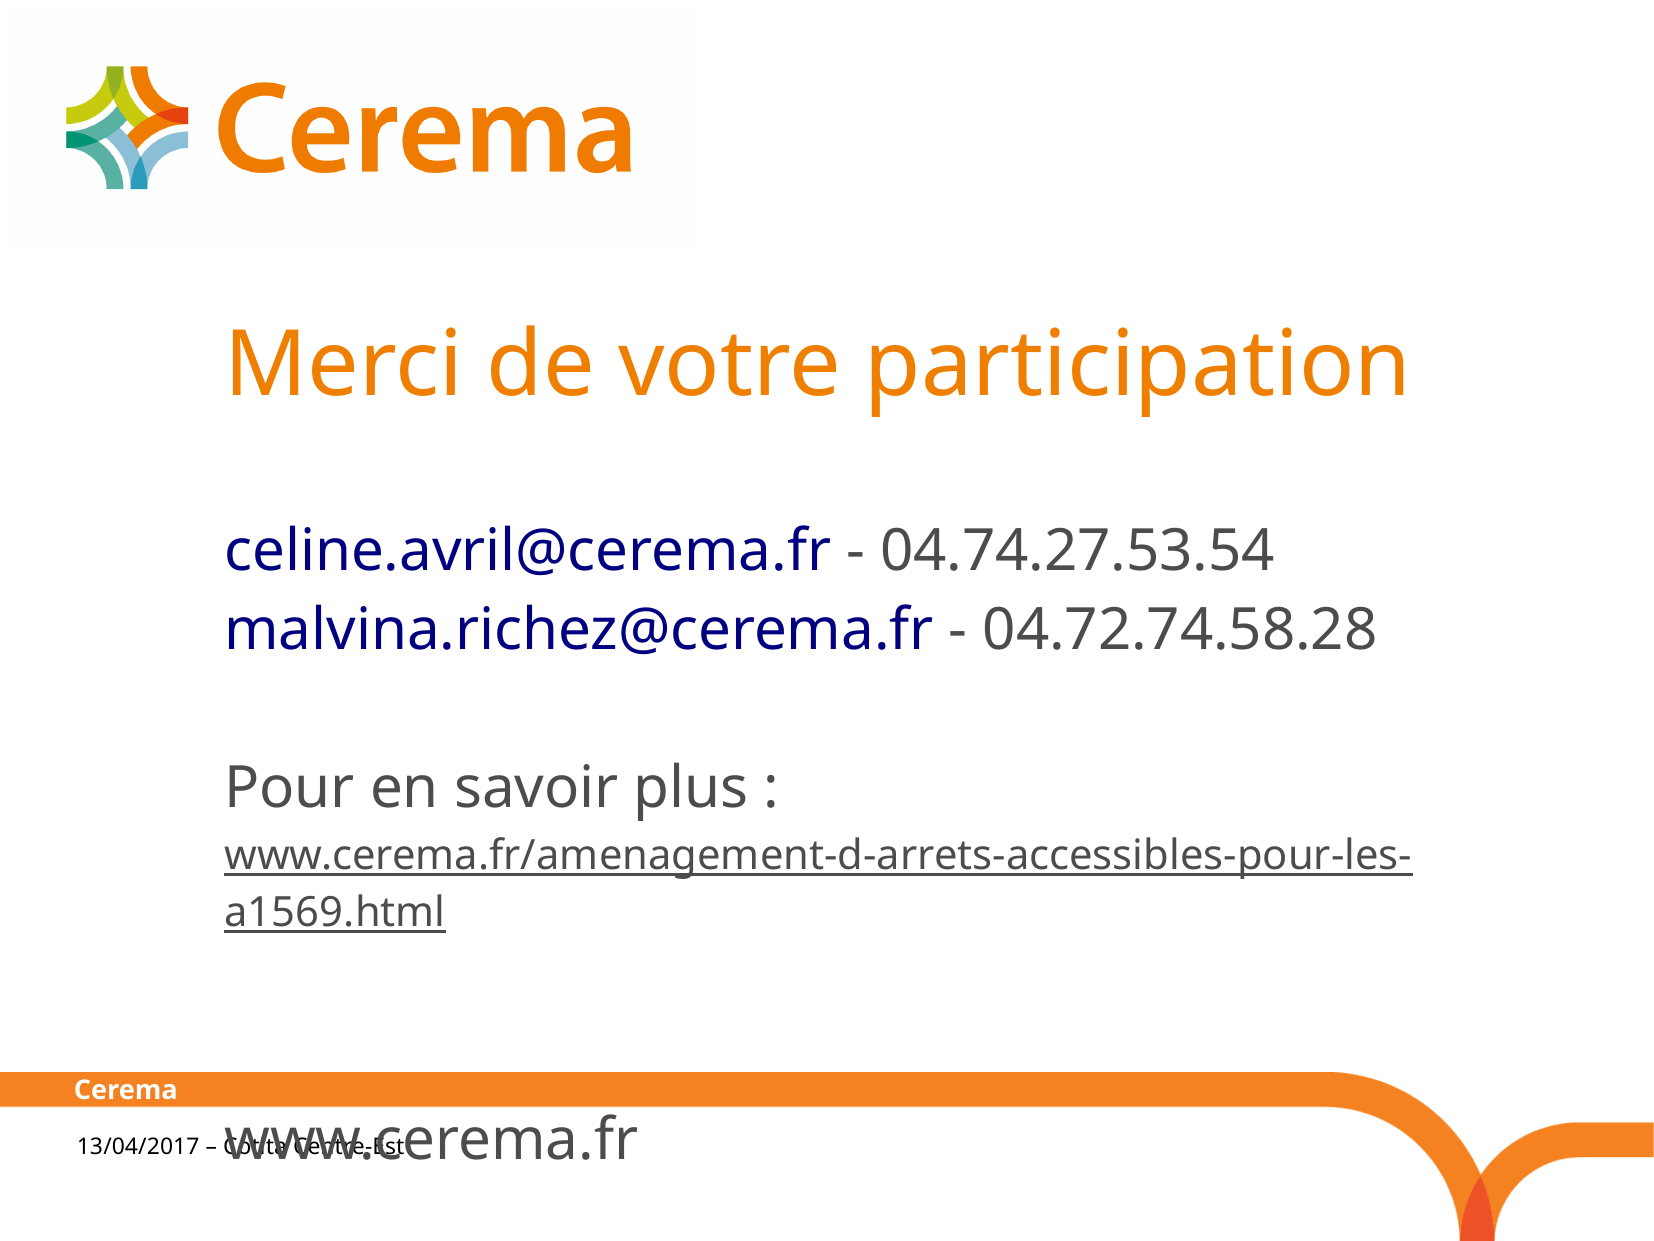

# Merci de votre participation
celine.avril@cerema.fr - 04.74.27.53.54
malvina.richez@cerema.fr - 04.72.74.58.28
Pour en savoir plus :
www.cerema.fr/amenagement-d-arrets-accessibles-pour-les-a1569.html
www.cerema.fr